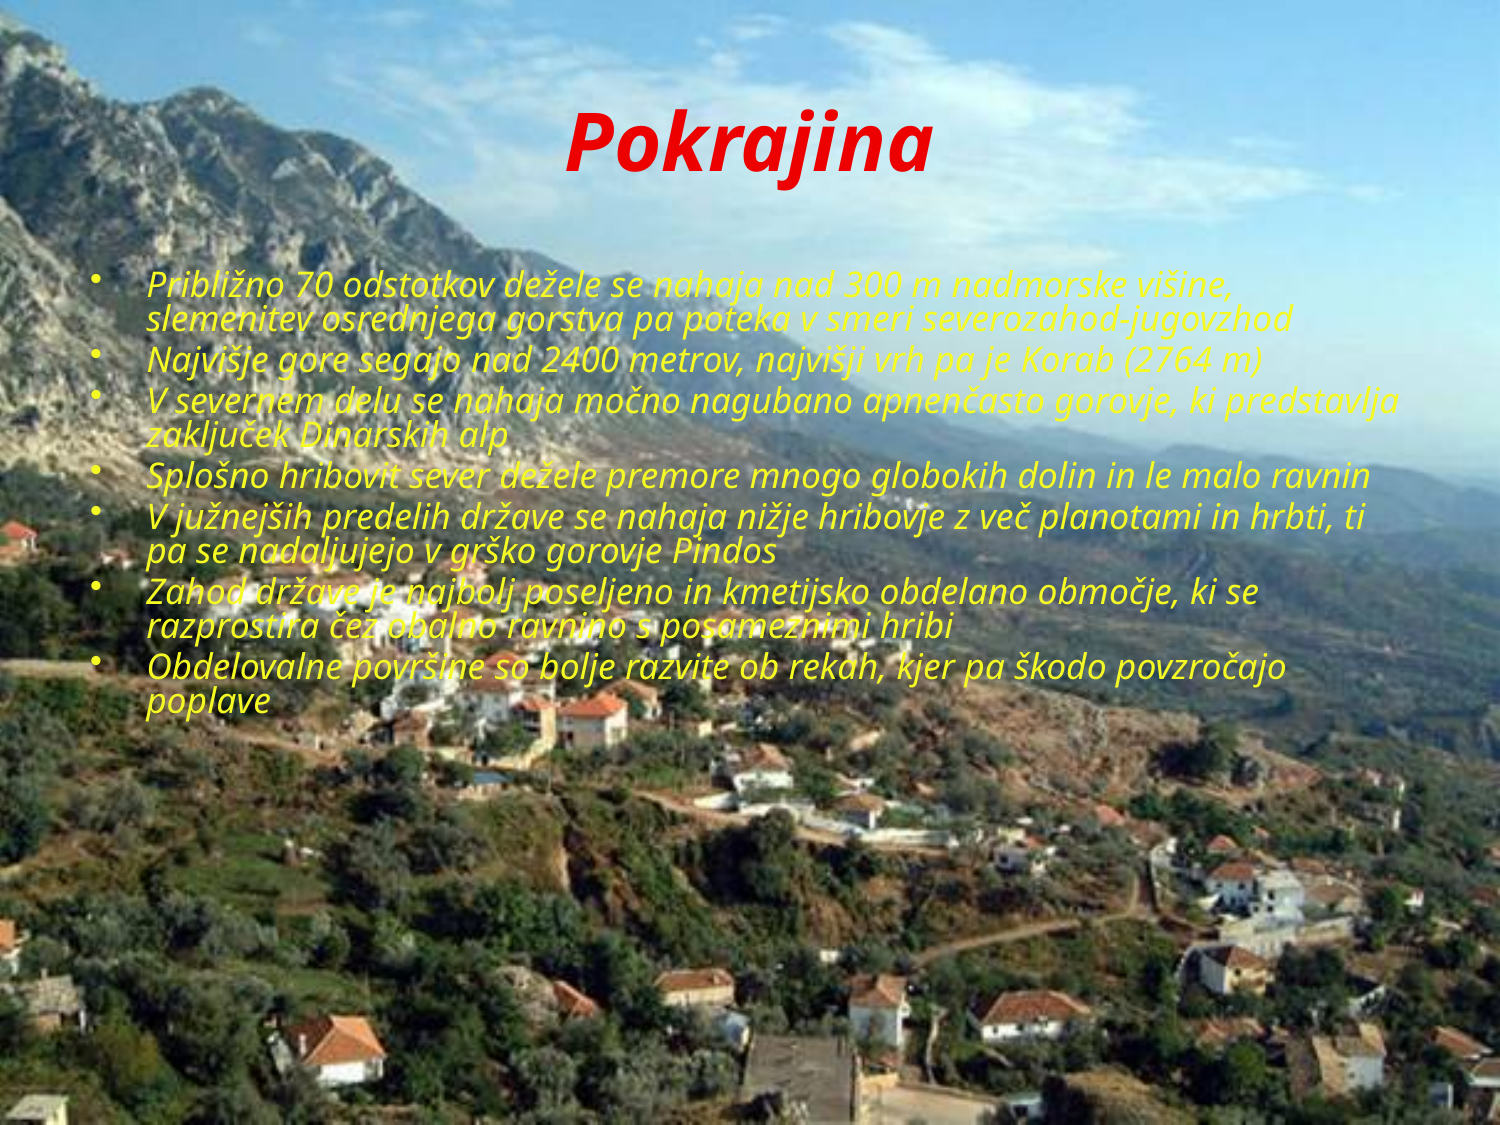

# Pokrajina
Približno 70 odstotkov dežele se nahaja nad 300 m nadmorske višine, slemenitev osrednjega gorstva pa poteka v smeri severozahod-jugovzhod
Najvišje gore segajo nad 2400 metrov, najvišji vrh pa je Korab (2764 m)
V severnem delu se nahaja močno nagubano apnenčasto gorovje, ki predstavlja zaključek Dinarskih alp
Splošno hribovit sever dežele premore mnogo globokih dolin in le malo ravnin
V južnejših predelih države se nahaja nižje hribovje z več planotami in hrbti, ti pa se nadaljujejo v grško gorovje Pindos
Zahod države je najbolj poseljeno in kmetijsko obdelano območje, ki se razprostira čez obalno ravnino s posameznimi hribi
Obdelovalne površine so bolje razvite ob rekah, kjer pa škodo povzročajo poplave